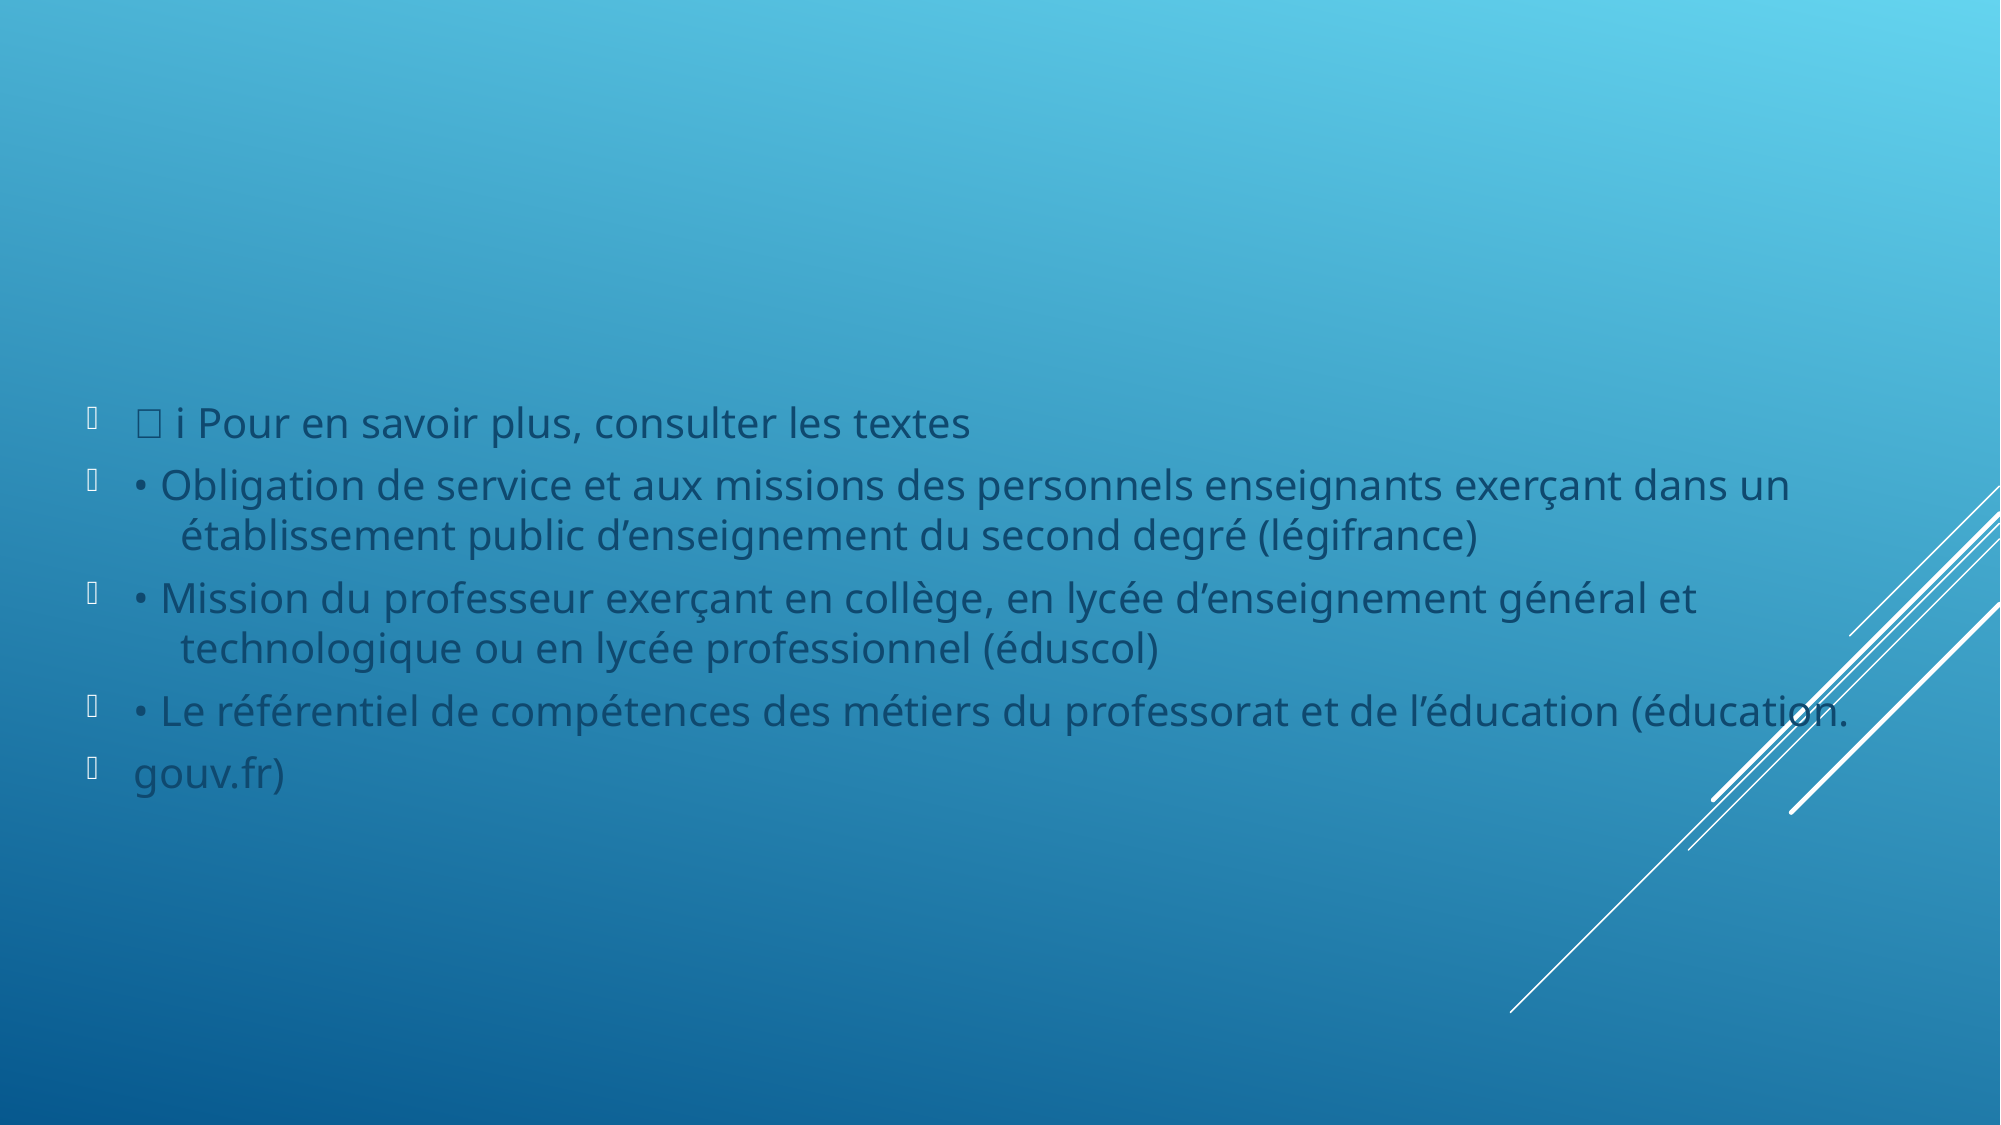

#
 i Pour en savoir plus, consulter les textes
• Obligation de service et aux missions des personnels enseignants exerçant dans un établissement public d’enseignement du second degré (légifrance)
• Mission du professeur exerçant en collège, en lycée d’enseignement général et technologique ou en lycée professionnel (éduscol)
• Le référentiel de compétences des métiers du professorat et de l’éducation (éducation.
gouv.fr)